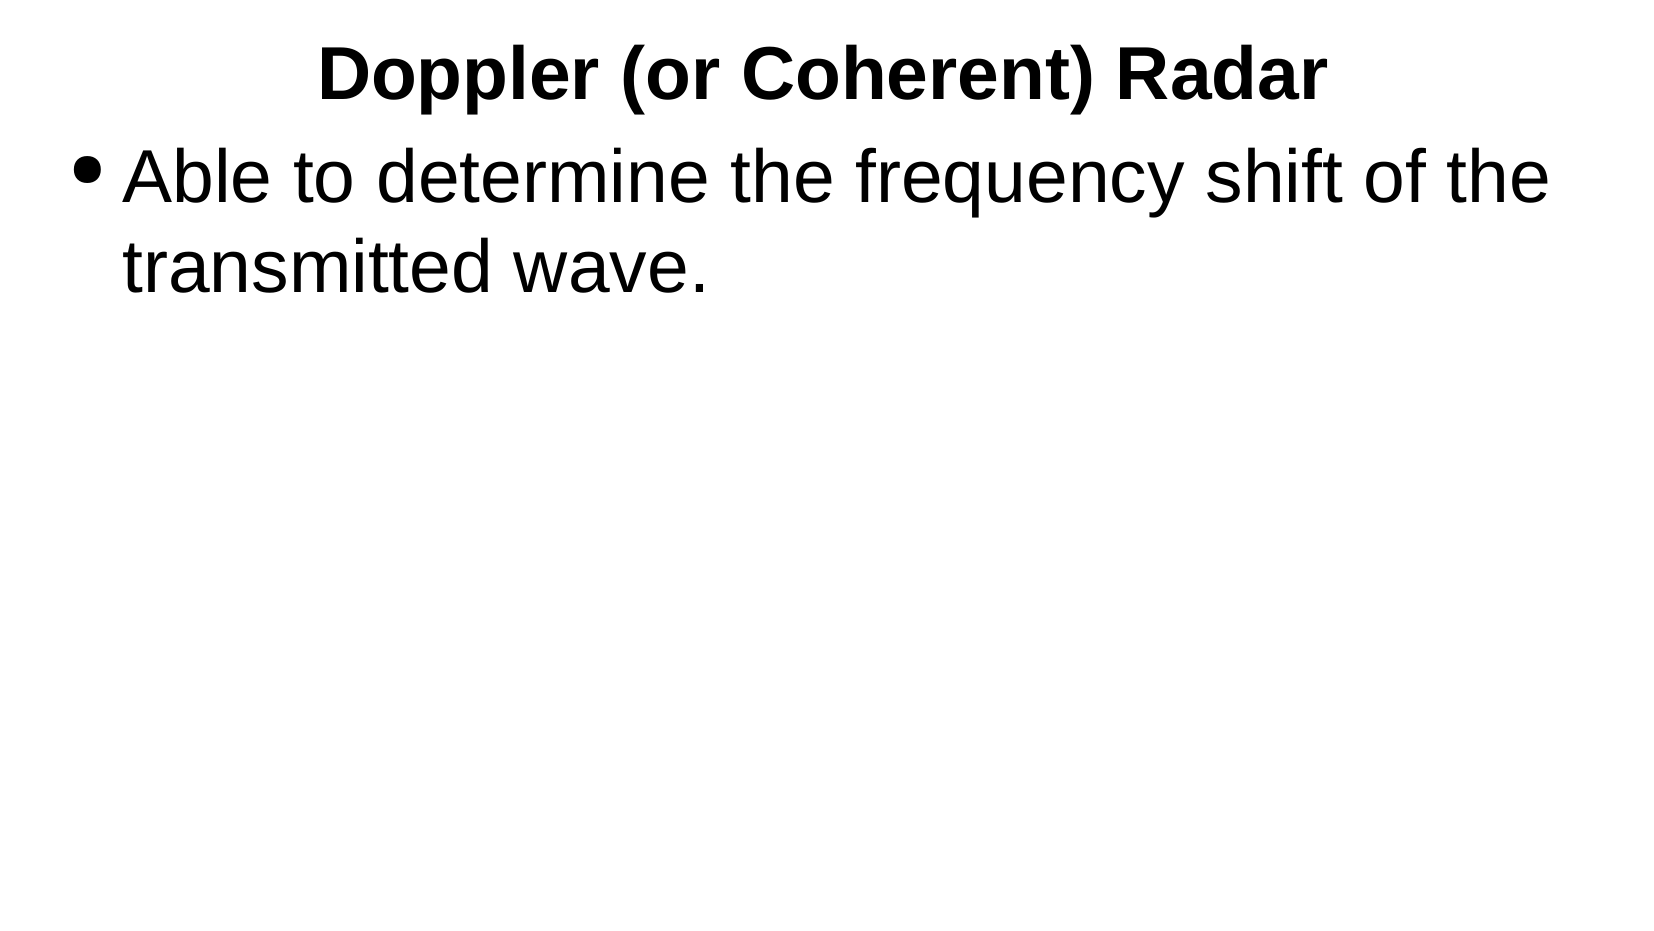

# Doppler (or Coherent) Radar
 Able to determine the frequency shift of the transmitted wave.